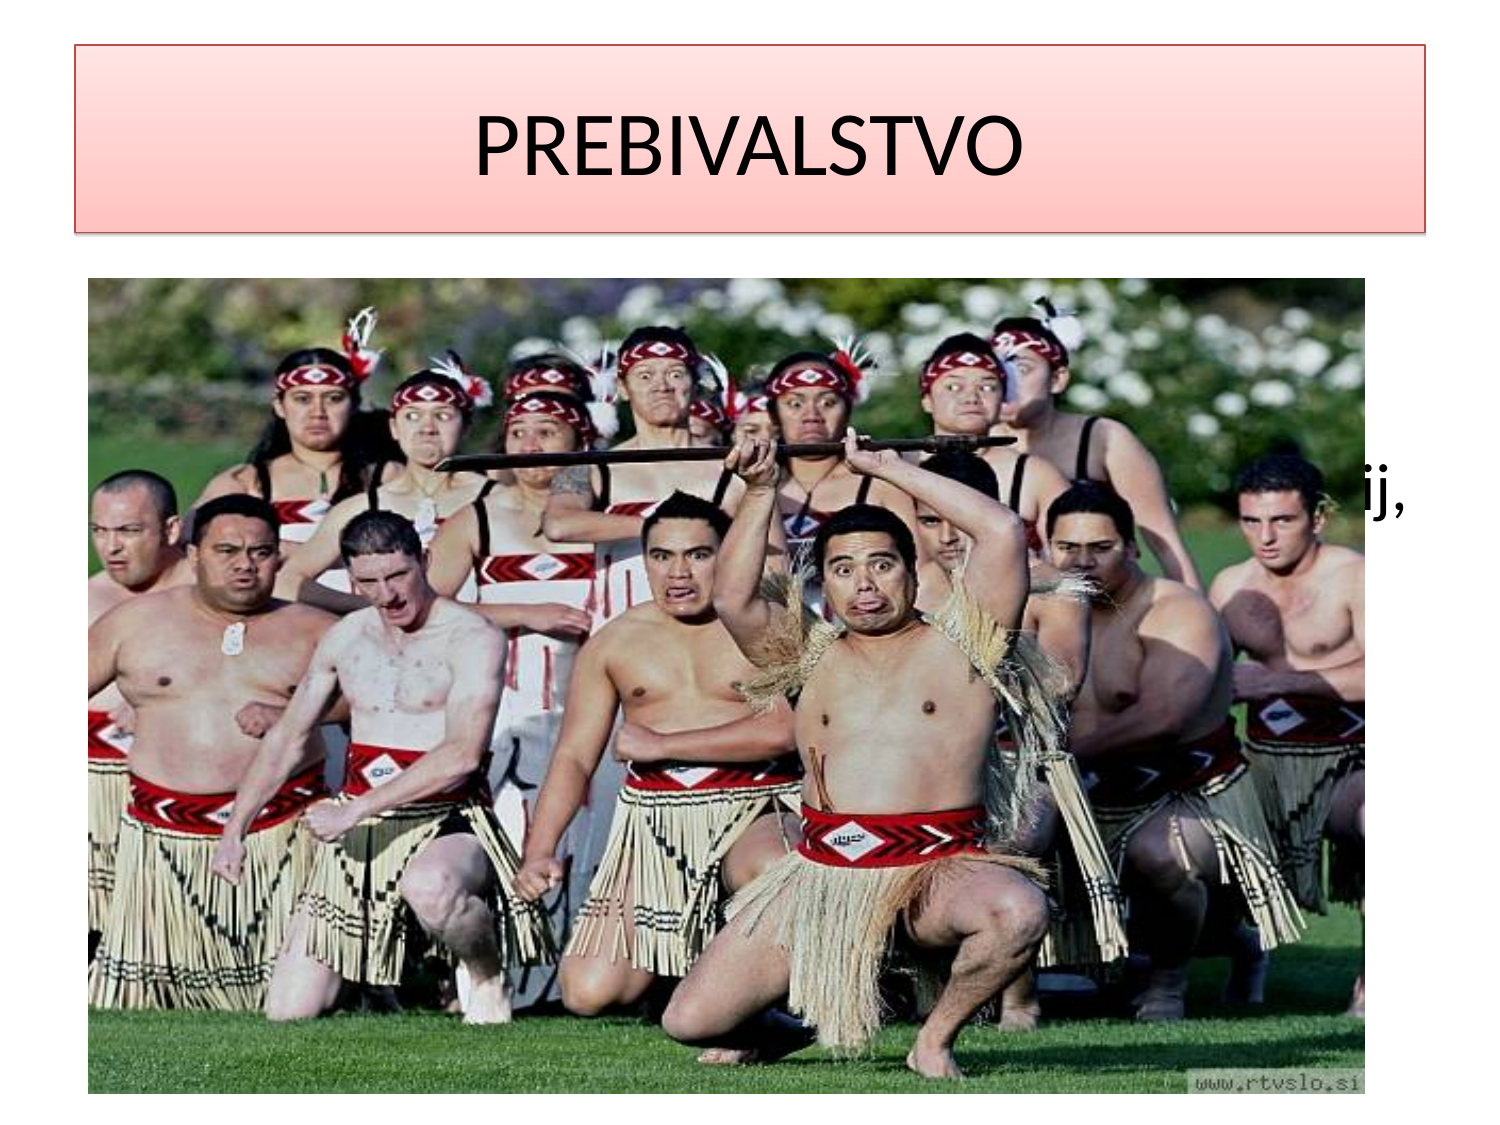

PREBIVALSTVO
# Potomci britanskih priseljencev in domačini Maori
Maori so v 10.st izgubljali zemljo zaradi kolonij, začeli so umirati,…
Zdaj so enakopravni ter se selijo v mesta
Protestanska in katoliška vera